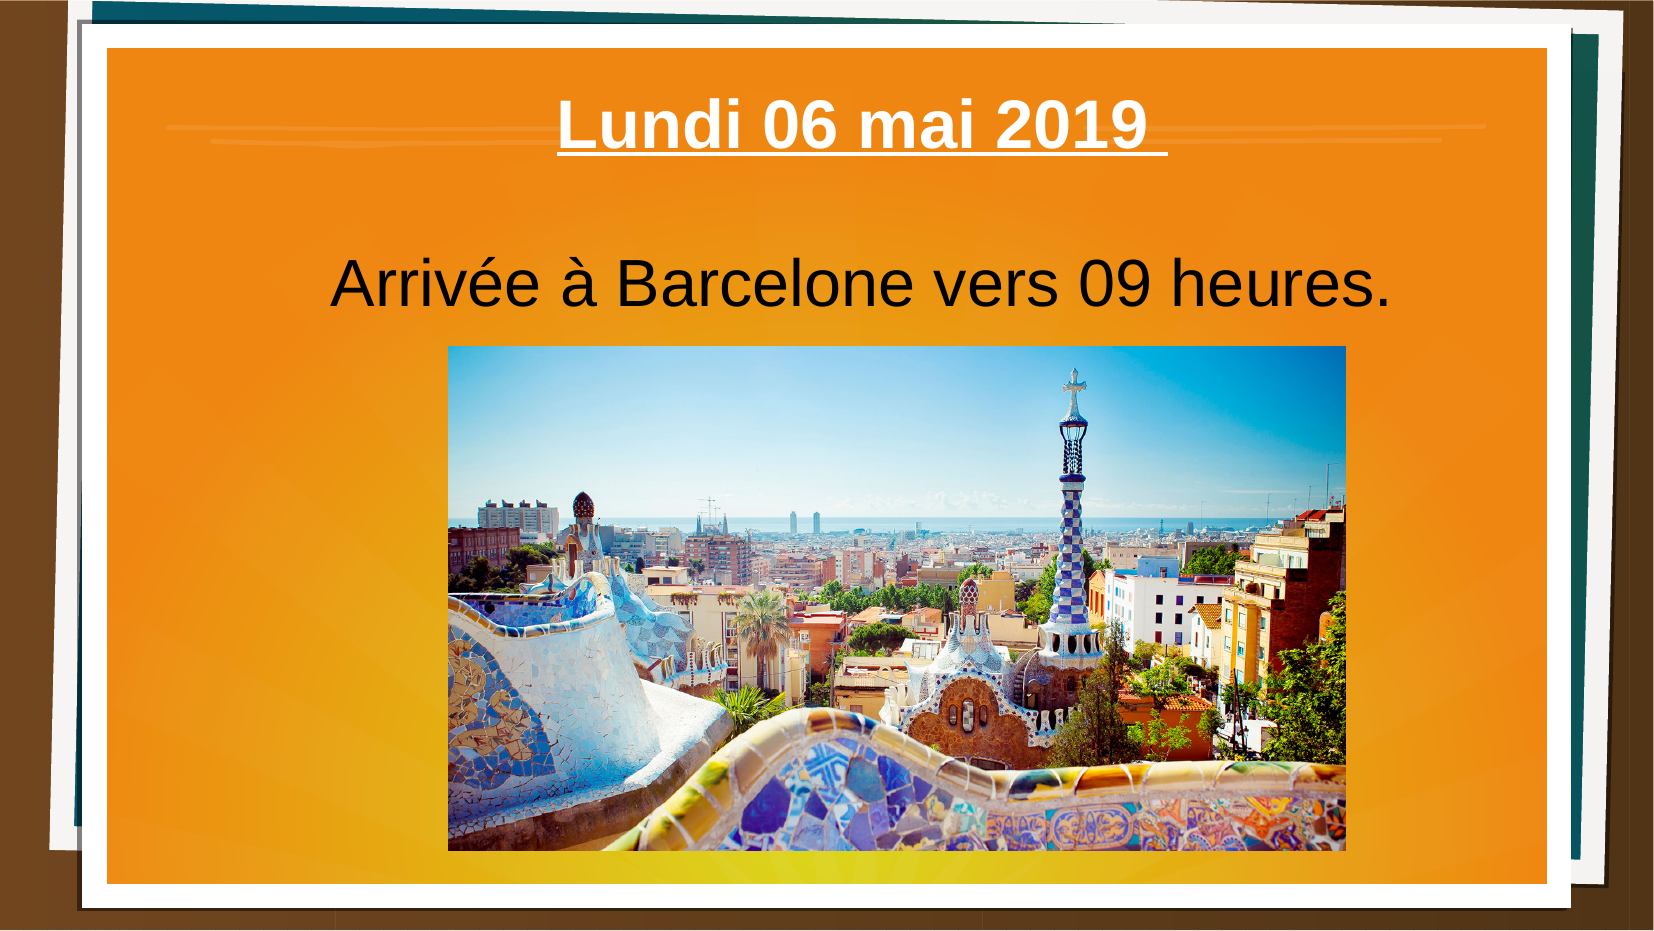

# Lundi 06 mai 2019
Arrivée à Barcelone vers 09 heures.